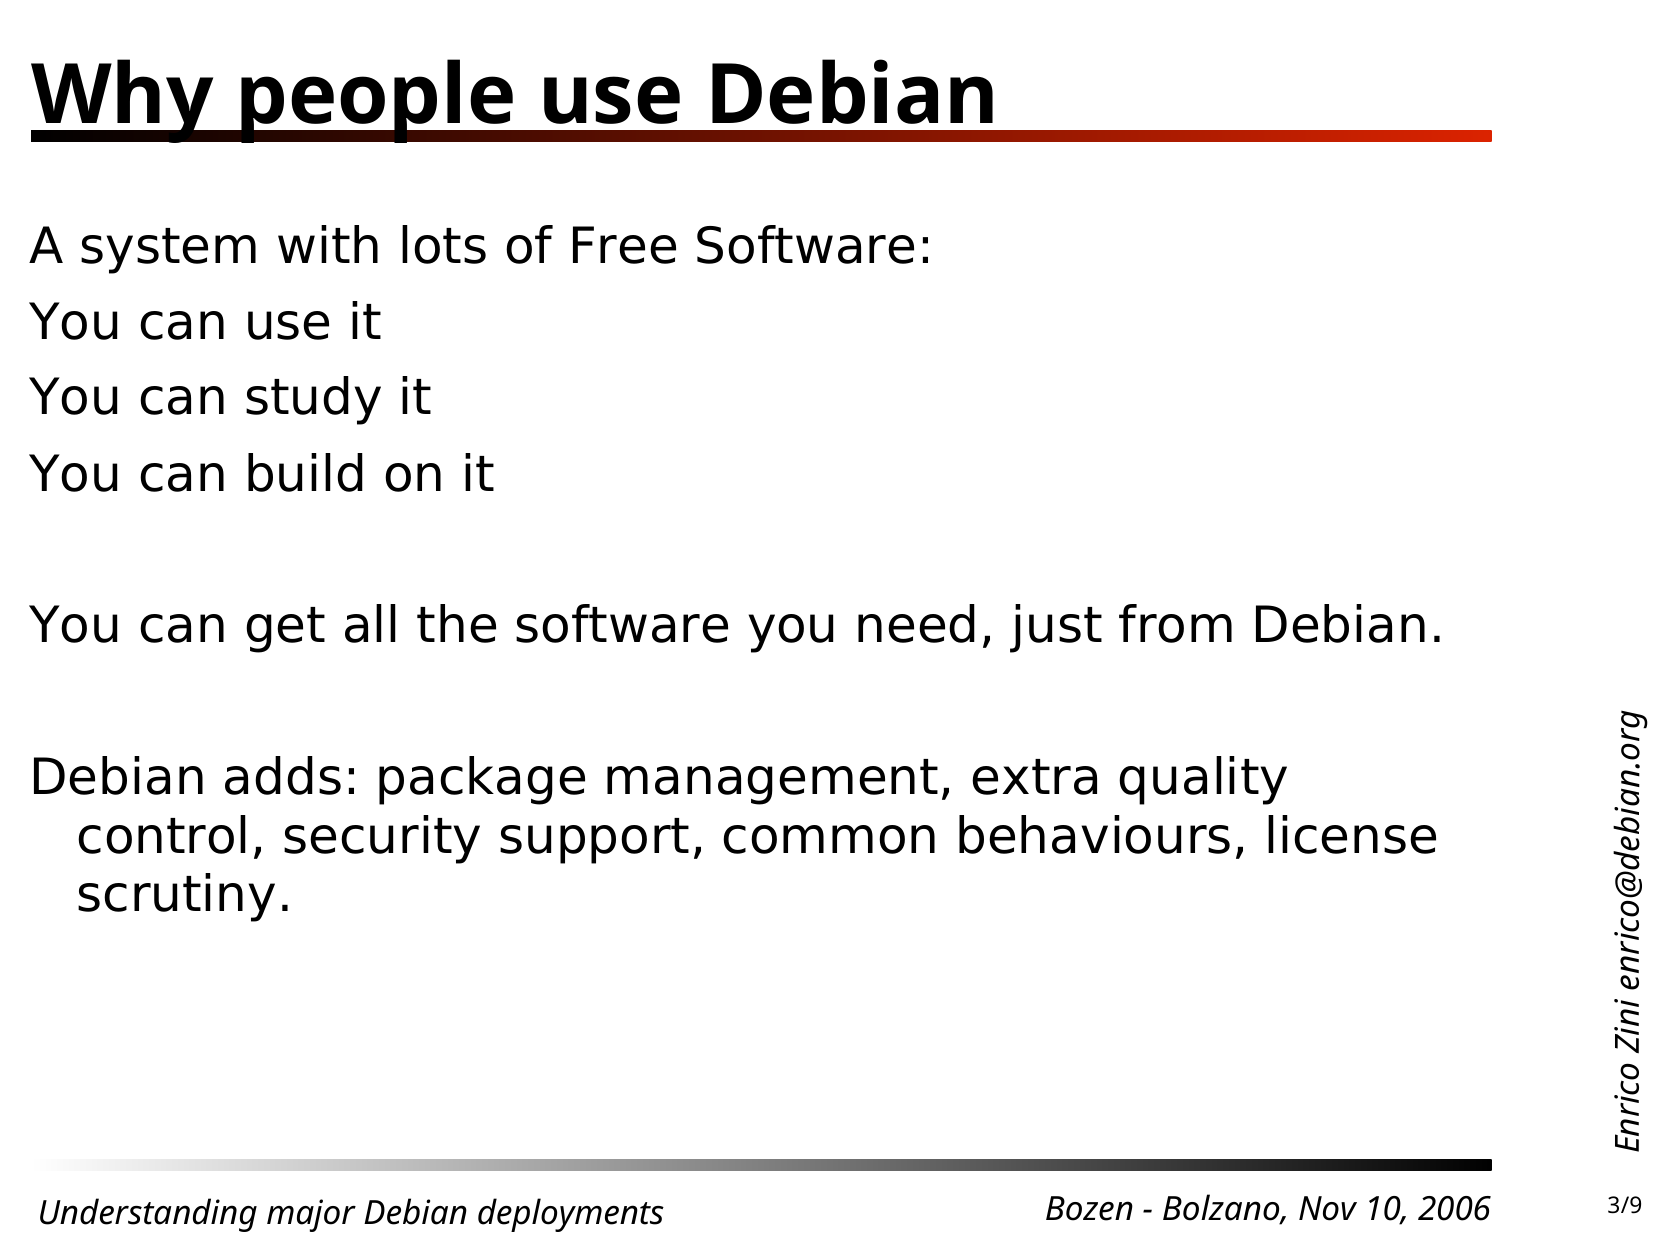

Why people use Debian
A system with lots of Free Software:
You can use it
You can study it
You can build on it
You can get all the software you need, just from Debian.
Debian adds: package management, extra quality control, security support, common behaviours, license scrutiny.